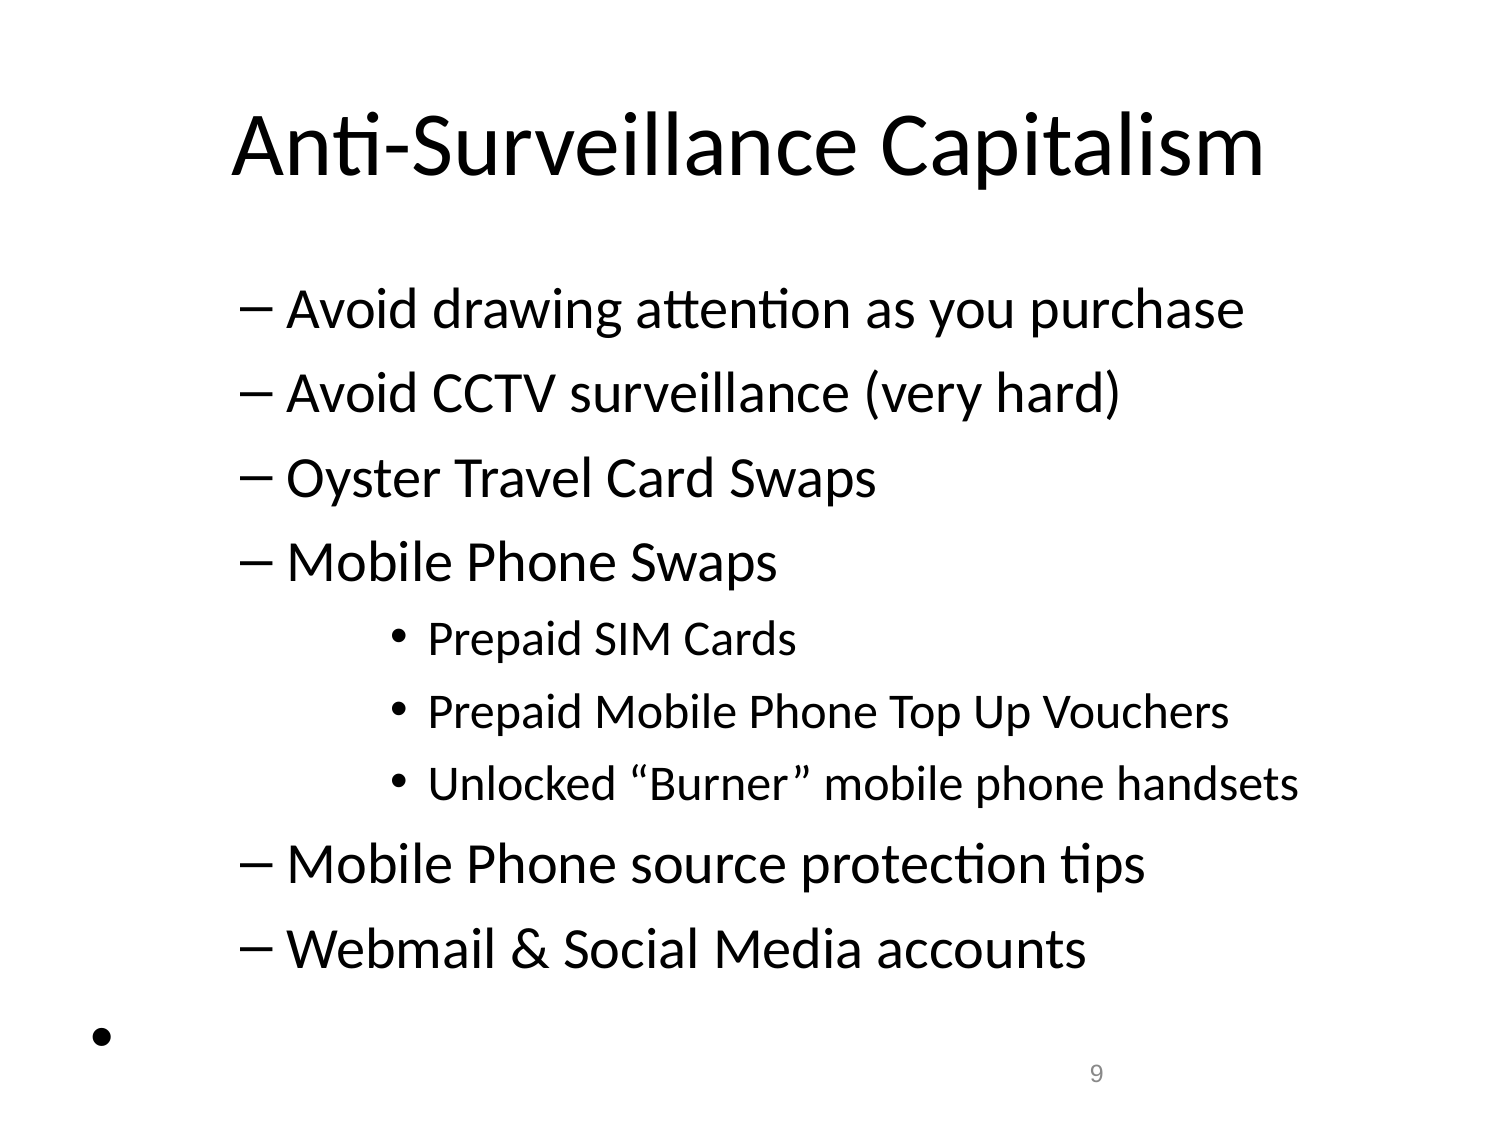

# Anti-Surveillance Capitalism
Avoid drawing attention as you purchase
Avoid CCTV surveillance (very hard)
Oyster Travel Card Swaps
Mobile Phone Swaps
Prepaid SIM Cards
Prepaid Mobile Phone Top Up Vouchers
Unlocked “Burner” mobile phone handsets
Mobile Phone source protection tips
Webmail & Social Media accounts
9